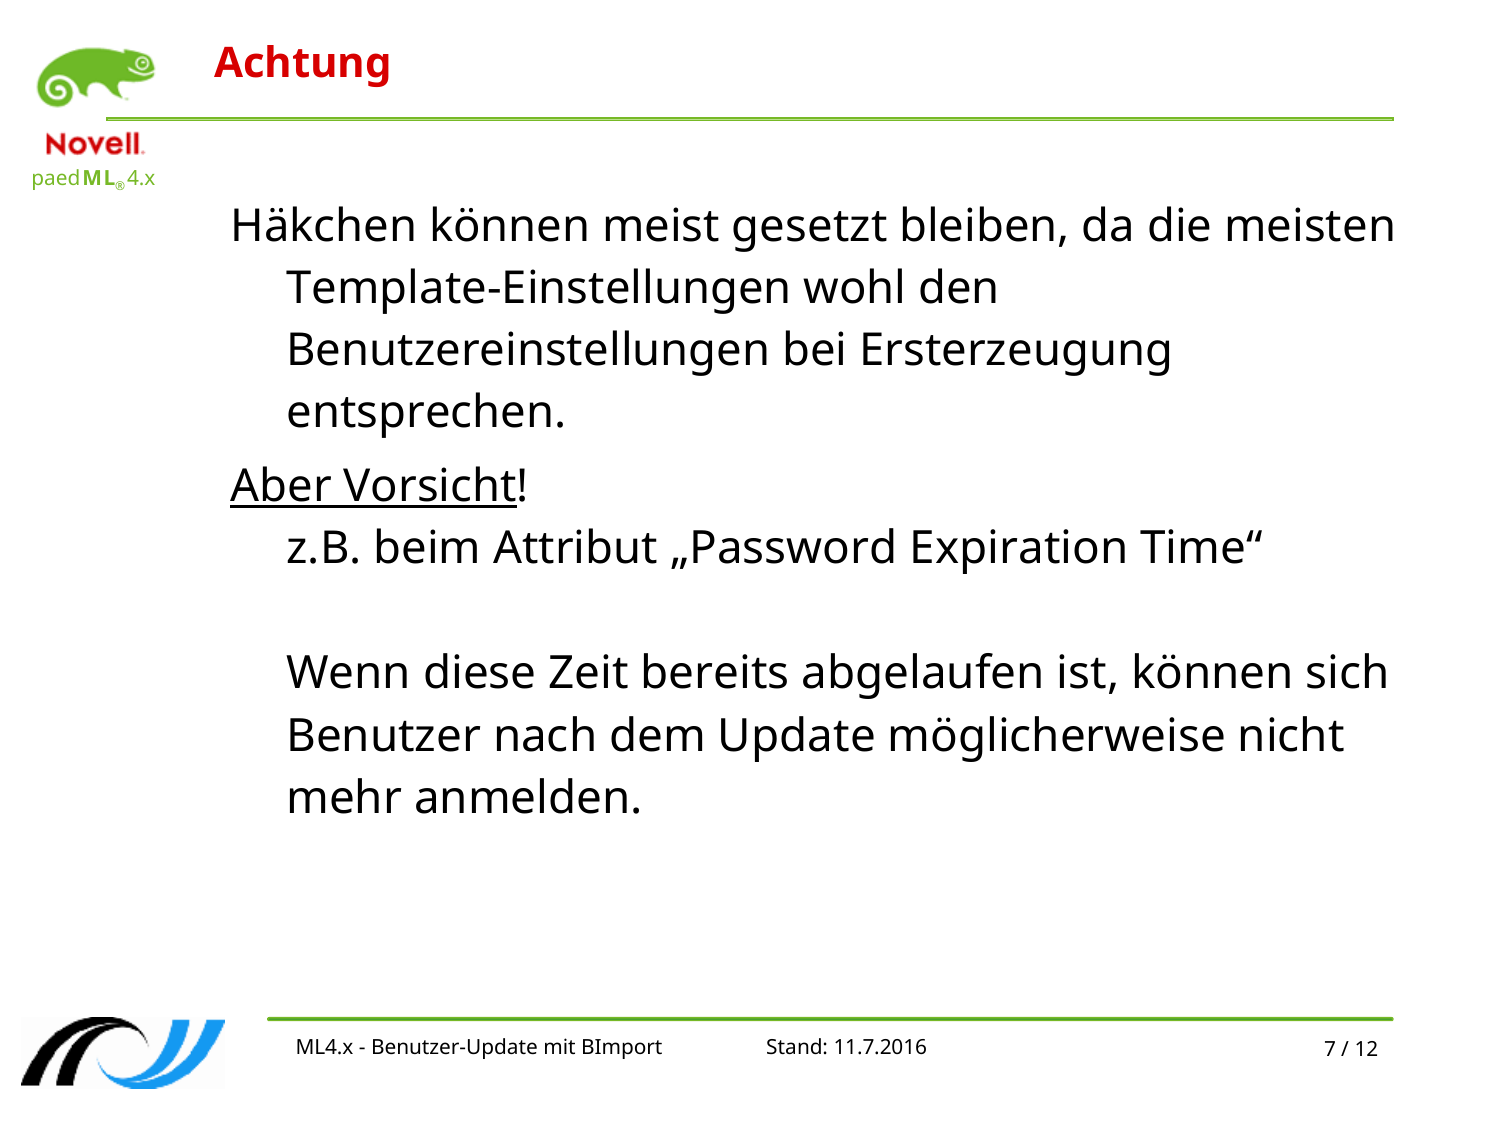

# Achtung
Häkchen können meist gesetzt bleiben, da die meisten Template-Einstellungen wohl den Benutzereinstellungen bei Ersterzeugung entsprechen.
Aber Vorsicht!
z.B. beim Attribut „Password Expiration Time“
Wenn diese Zeit bereits abgelaufen ist, können sich Benutzer nach dem Update möglicherweise nicht mehr anmelden.
ML4.x - Benutzer-Update mit BImport
11.7.2016
7